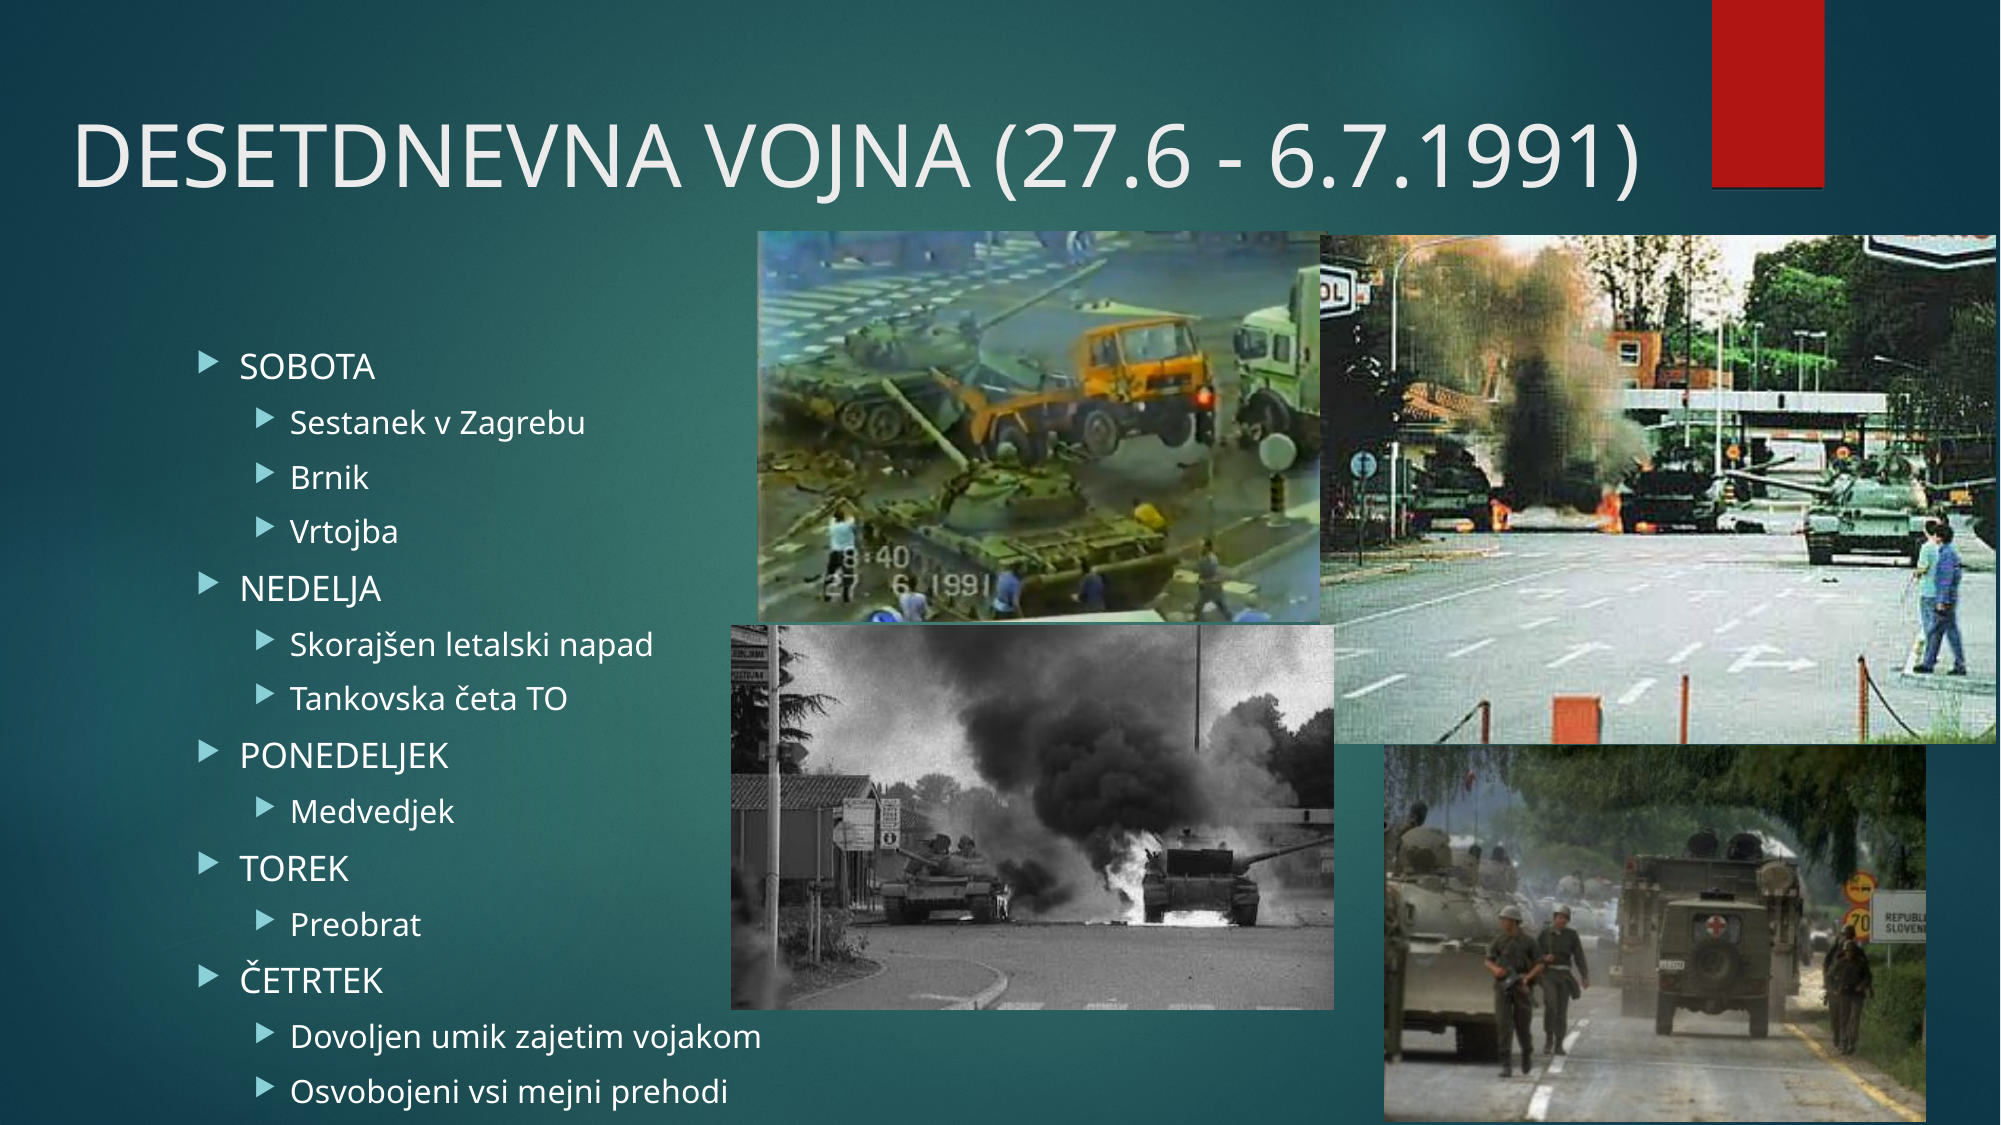

# DESETDNEVNA VOJNA (27.6 - 6.7.1991)
SOBOTA
Sestanek v Zagrebu
Brnik
Vrtojba
NEDELJA
Skorajšen letalski napad
Tankovska četa TO
PONEDELJEK
Medvedjek
TOREK
Preobrat
ČETRTEK
Dovoljen umik zajetim vojakom
Osvobojeni vsi mejni prehodi